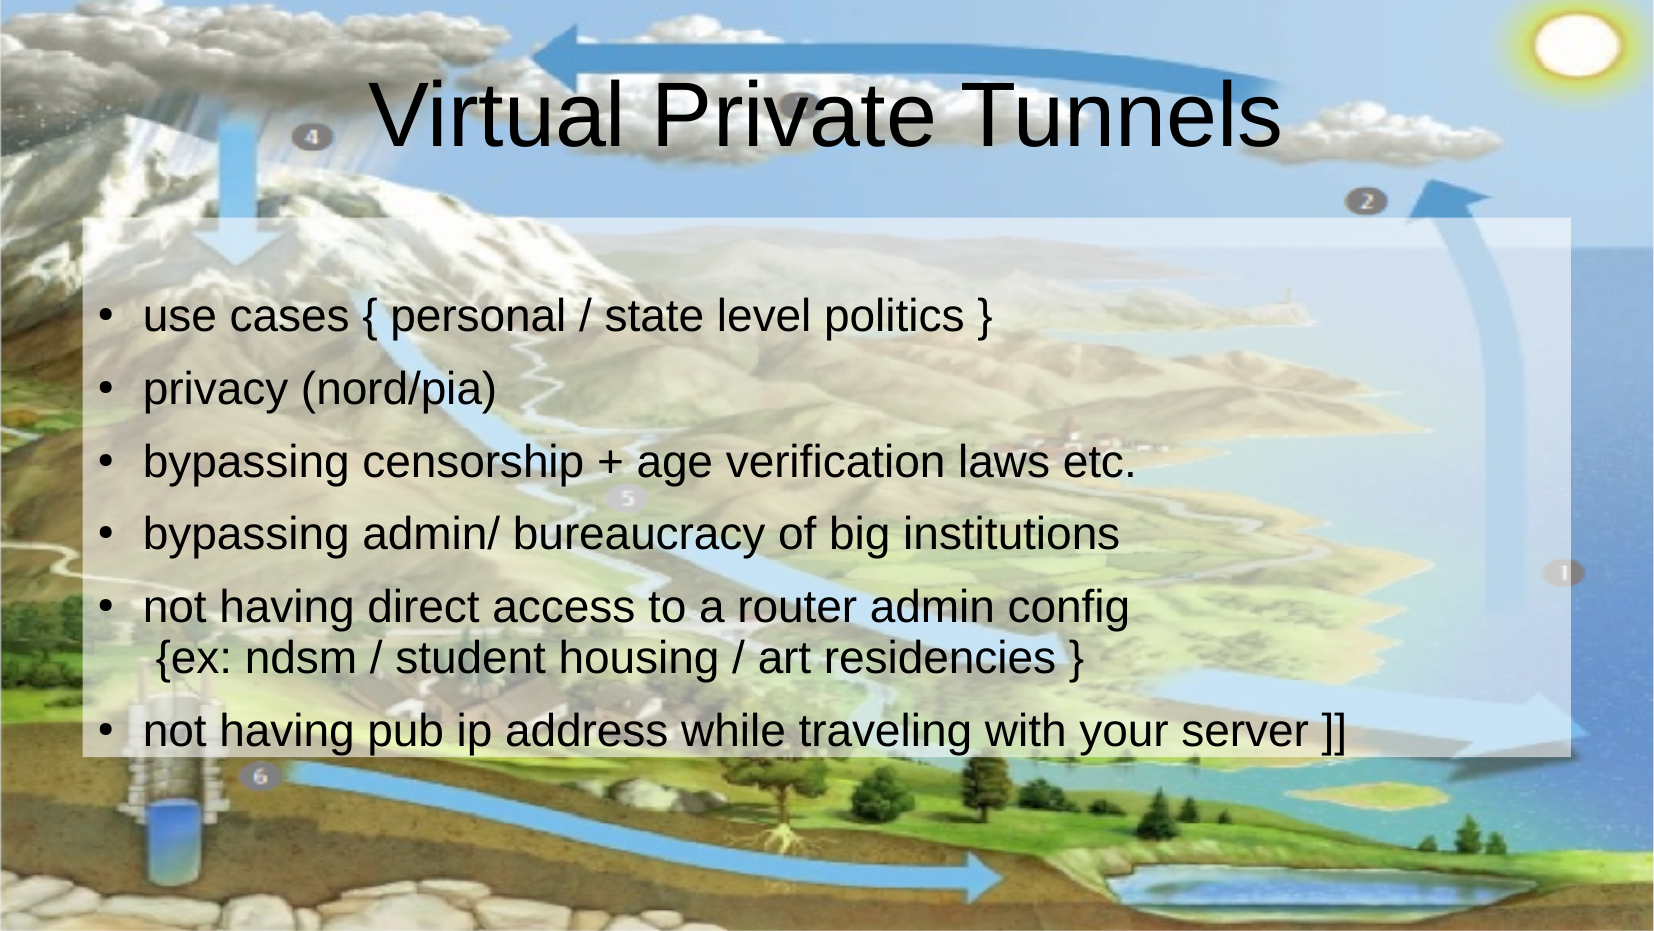

# Virtual Private Tunnels
use cases { personal / state level politics }
privacy (nord/pia)
bypassing censorship + age verification laws etc.
bypassing admin/ bureaucracy of big institutions
not having direct access to a router admin config
 {ex: ndsm / student housing / art residencies }
not having pub ip address while traveling with your server ]]